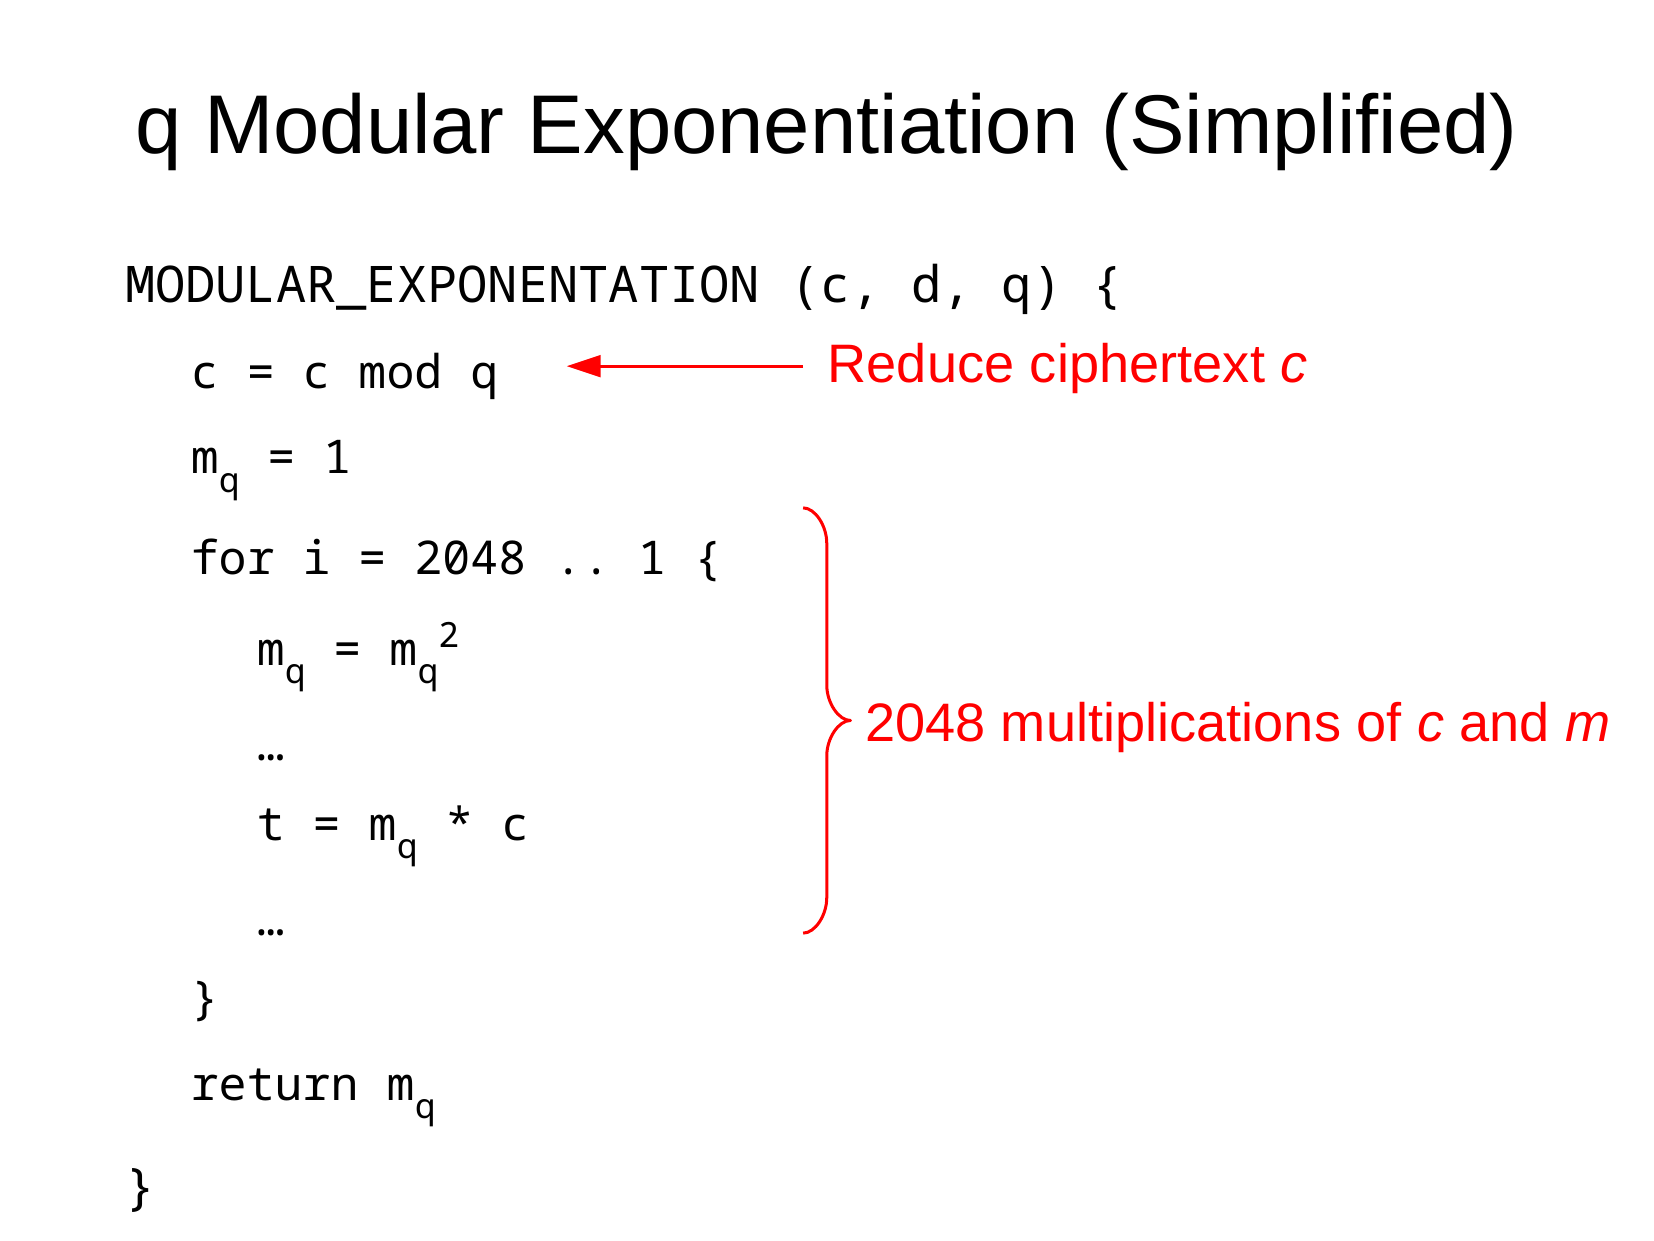

# q Modular Exponentiation (Simplified)
MODULAR_EXPONENTATION (c, d, q) {
c = c mod q
mq = 1
for i = 2048 .. 1 {
mq = mq2
…
t = mq * c
…
}
return mq
}
Reduce ciphertext c
2048 multiplications of c and m